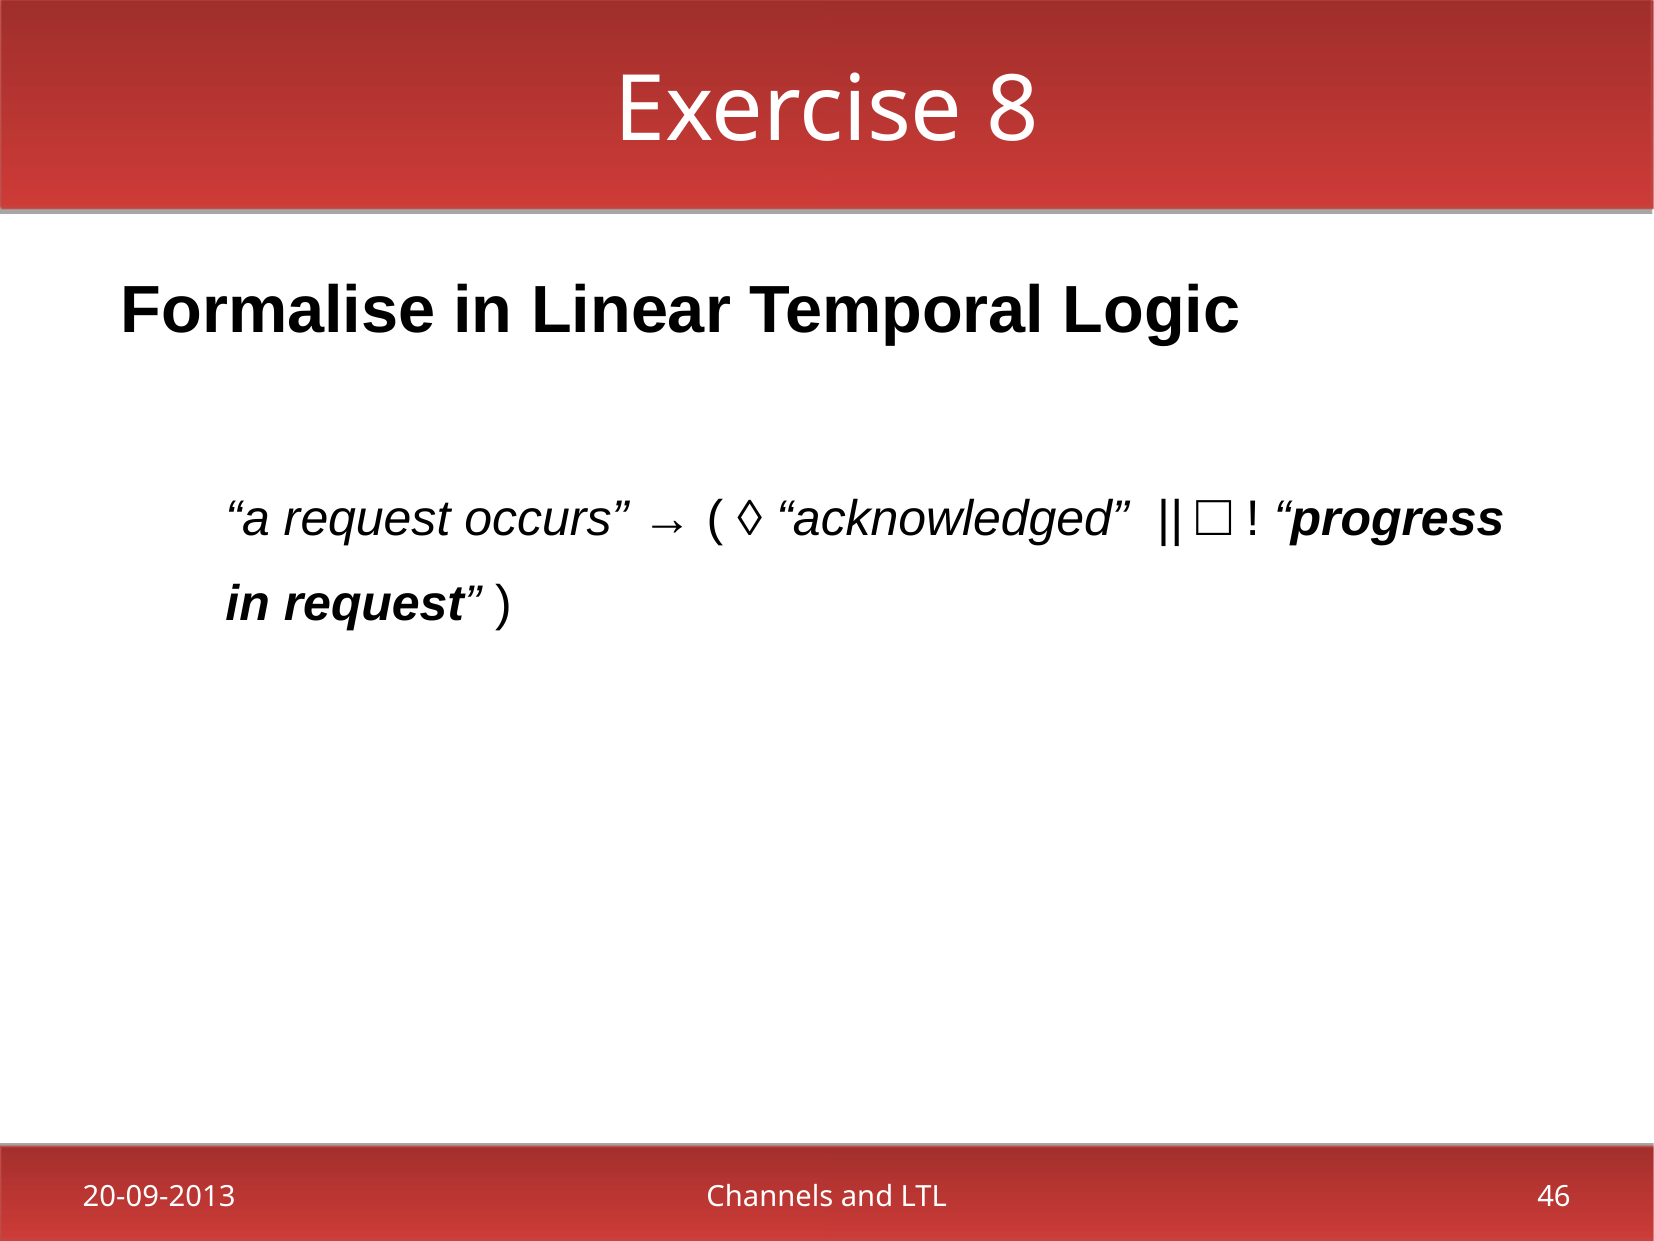

# Exercise 8
Formalise in Linear Temporal Logic
“a request occurs” → ( ◊ “acknowledged” || □ ! “progress in request” )
20-09-2013
Channels and LTL
46